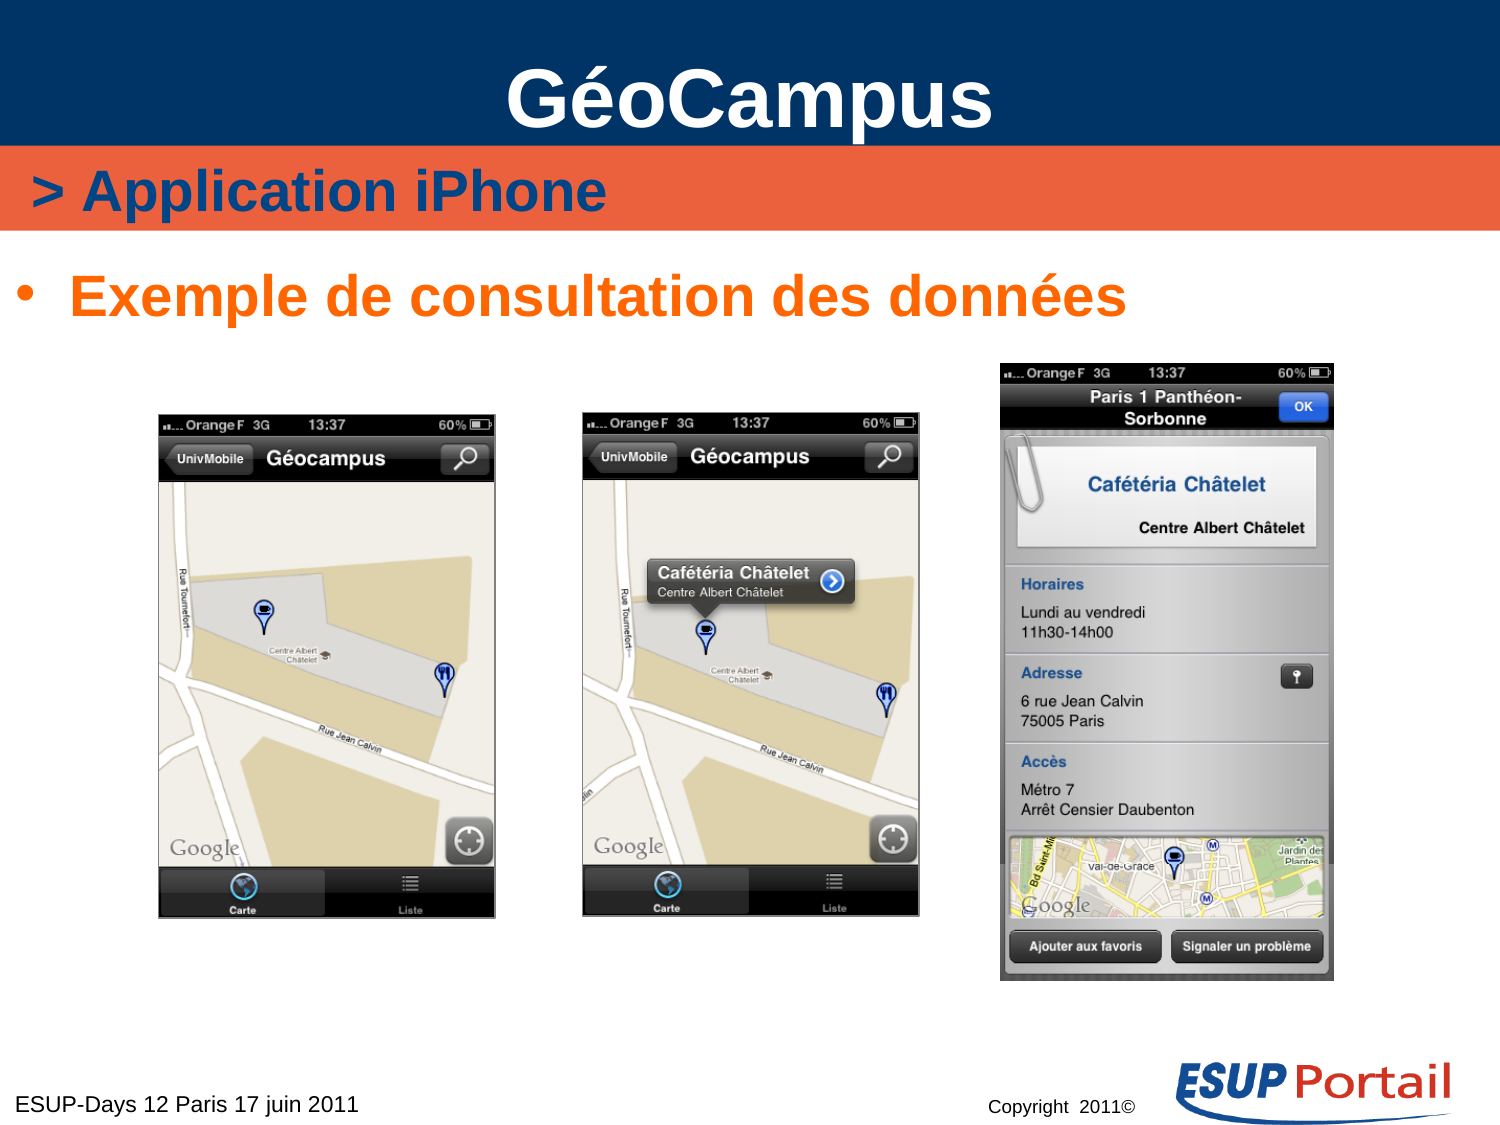

GéoCampus
 > Application iPhone
Exemple de consultation des données
ESUP-Days 12 Paris 17 juin 2011